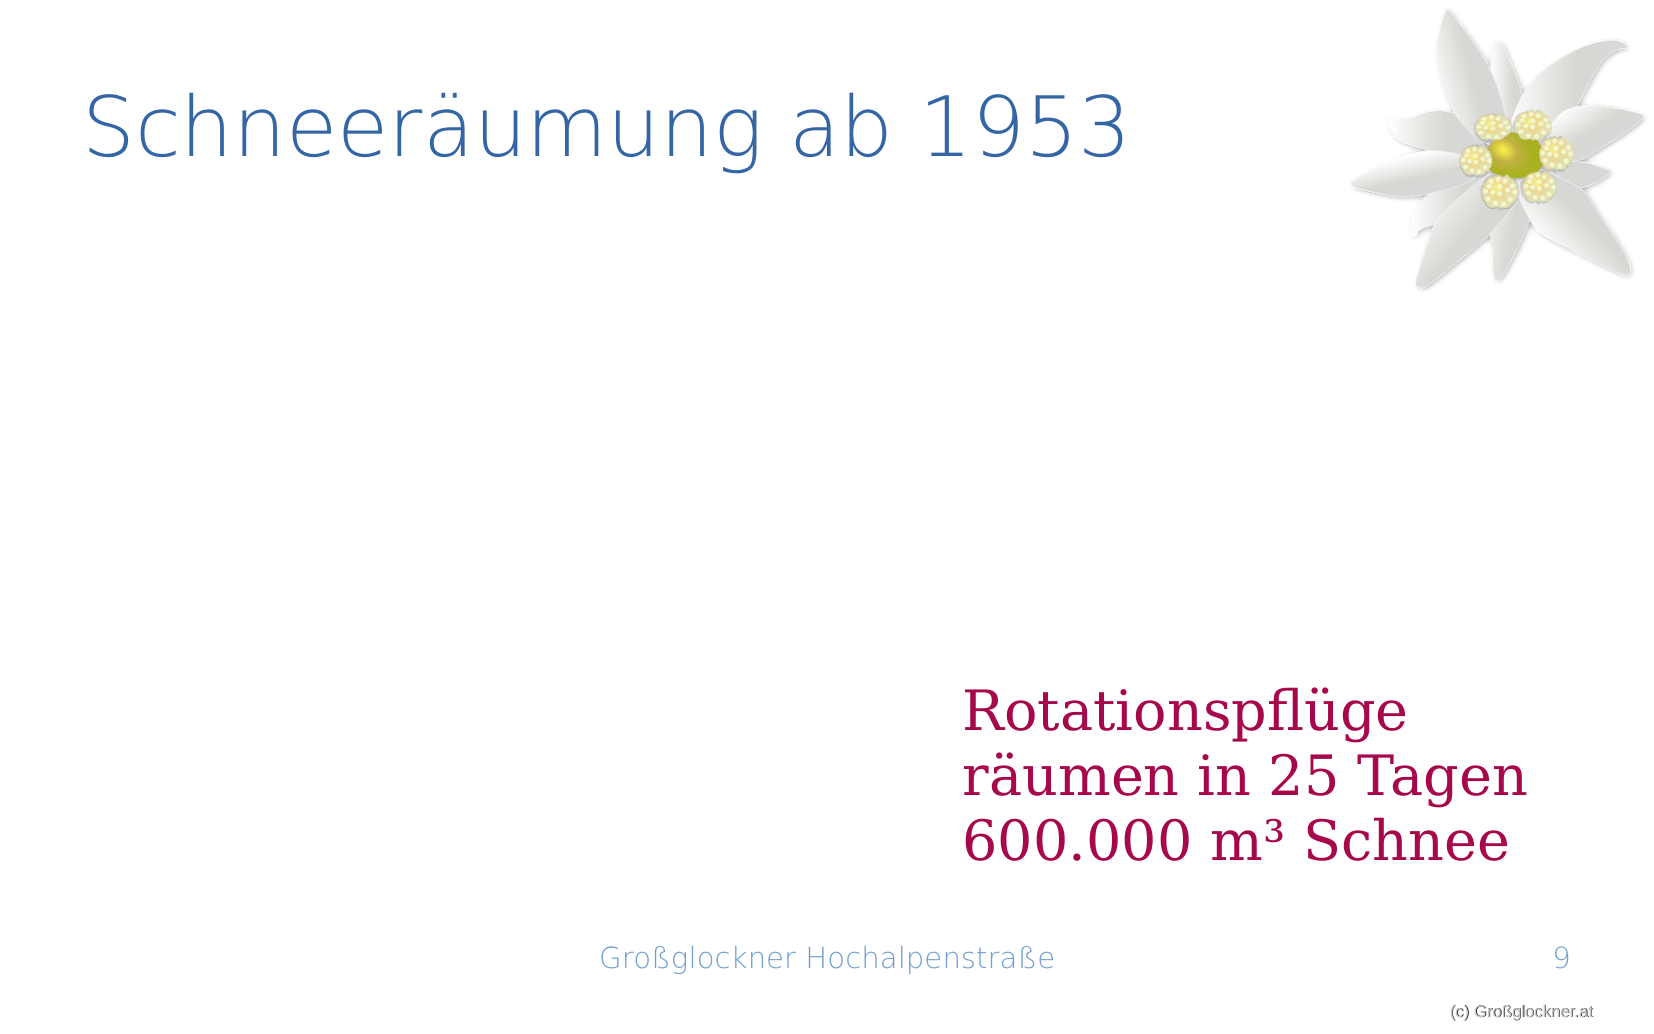

# Schneeräumung ab 1953
Rotationspflüge räumen in 25 Tagen 600.000 m³ Schnee
Großglockner Hochalpenstraße
9
(c) Großglockner.at